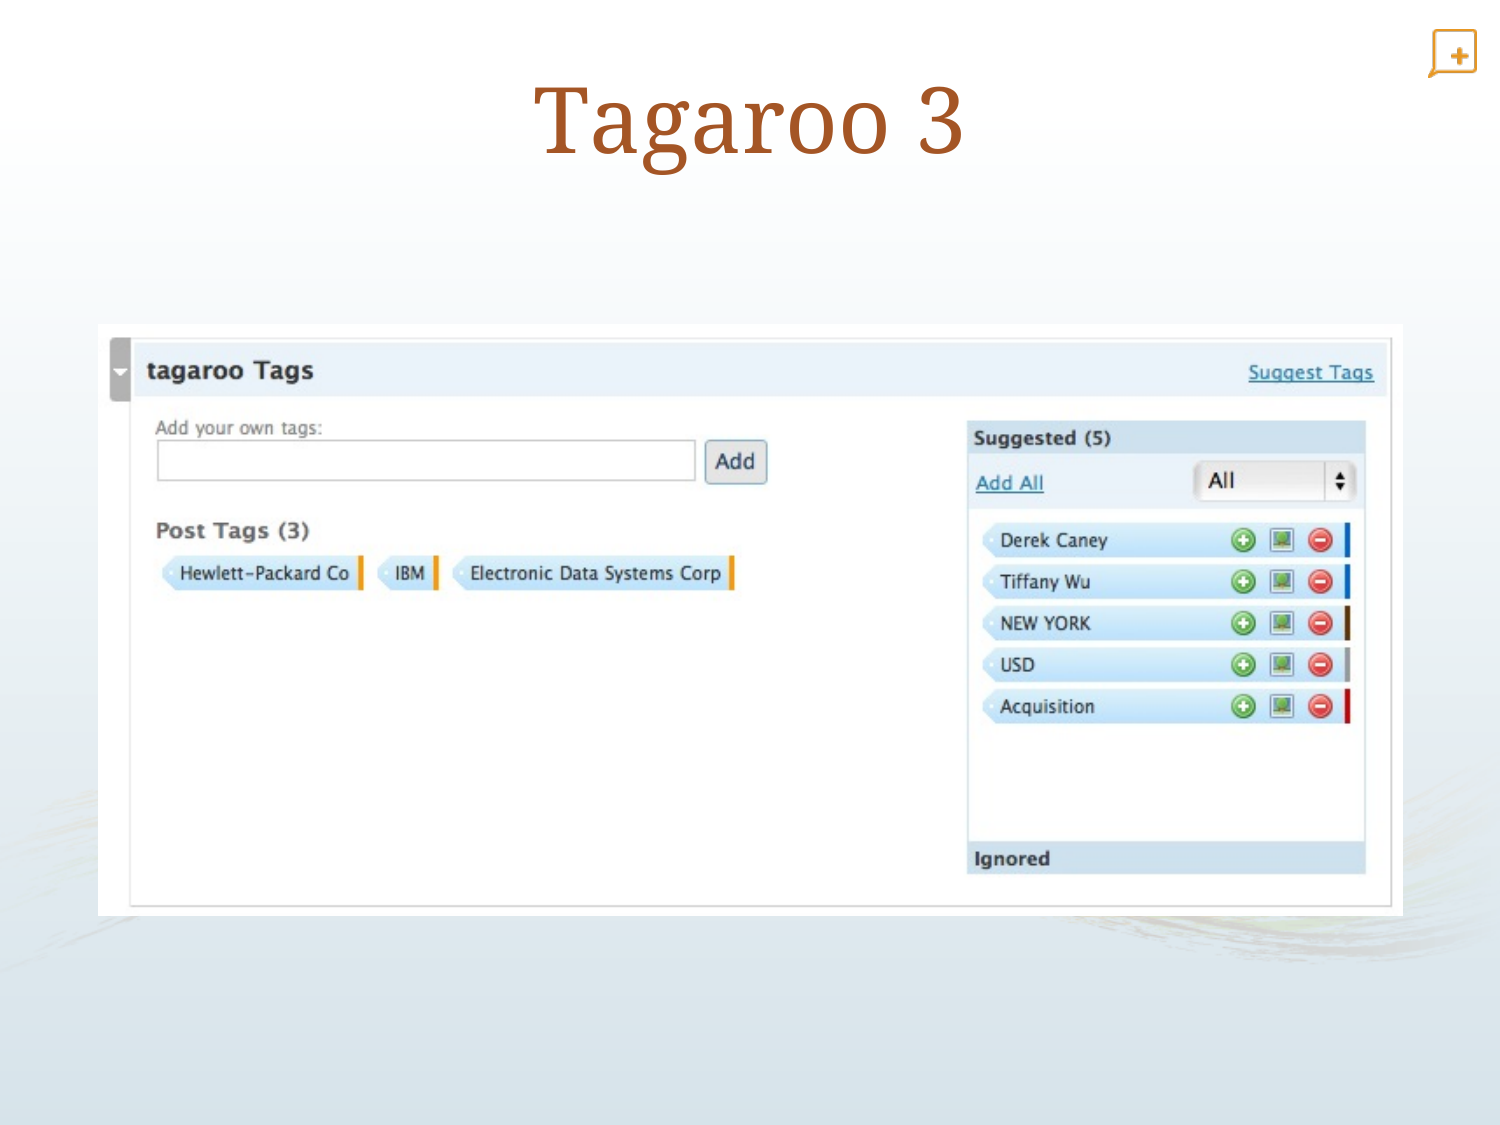

# Tagaroo 3
Discovers interesting keywords, offers links on click